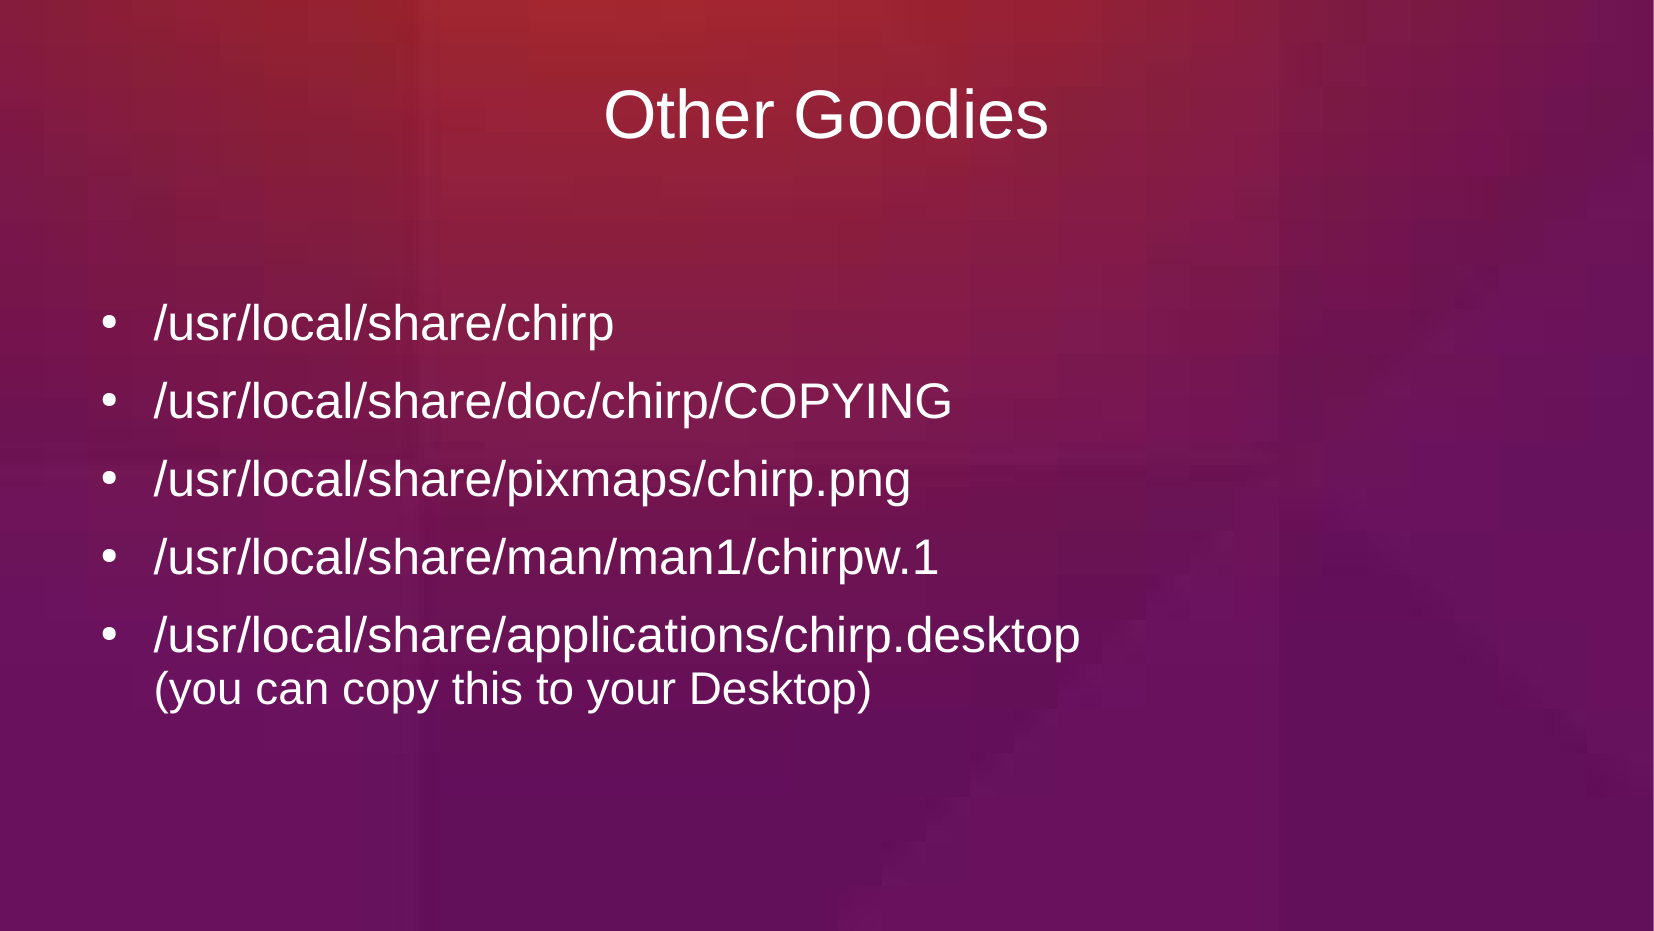

# Other Goodies
/usr/local/share/chirp
/usr/local/share/doc/chirp/COPYING
/usr/local/share/pixmaps/chirp.png
/usr/local/share/man/man1/chirpw.1
/usr/local/share/applications/chirp.desktop
(you can copy this to your Desktop)